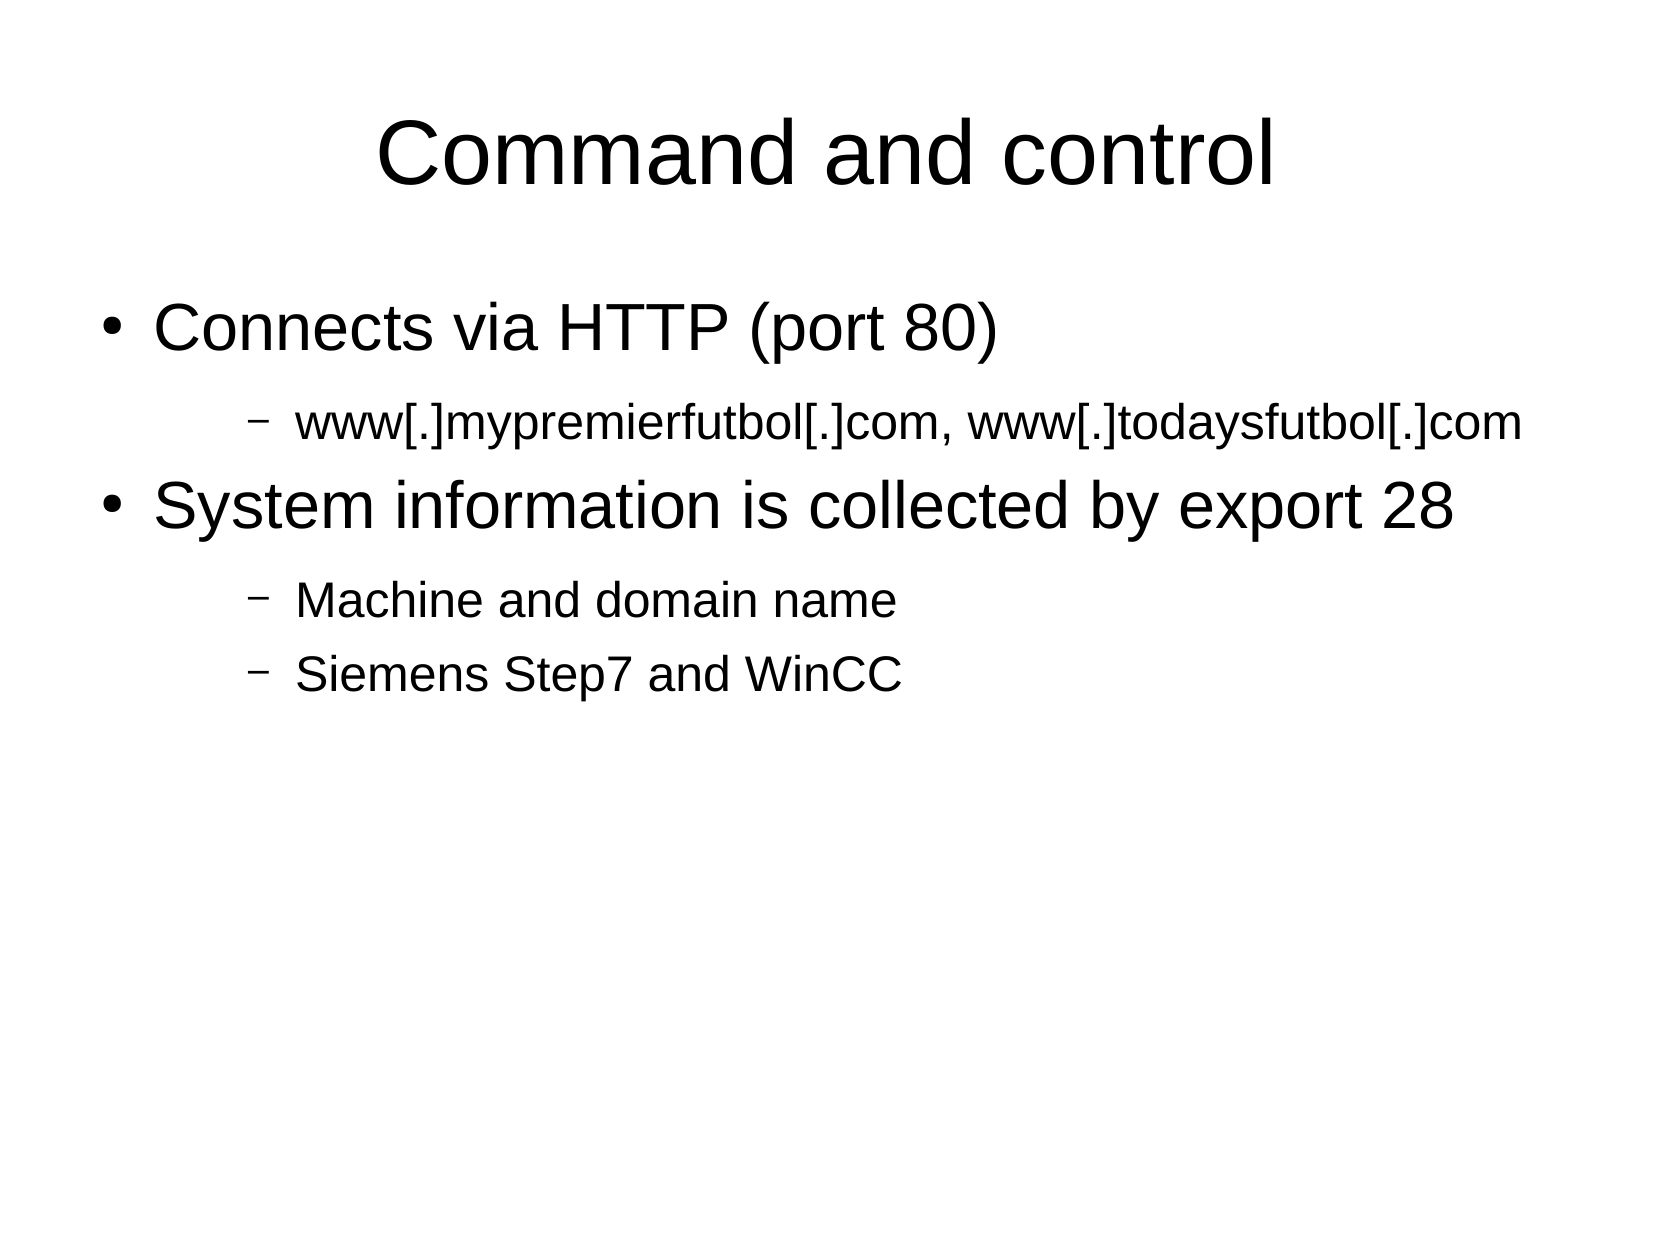

# Command and control
Connects via HTTP (port 80)
www[.]mypremierfutbol[.]com, www[.]todaysfutbol[.]com
System information is collected by export 28
Machine and domain name
Siemens Step7 and WinCC